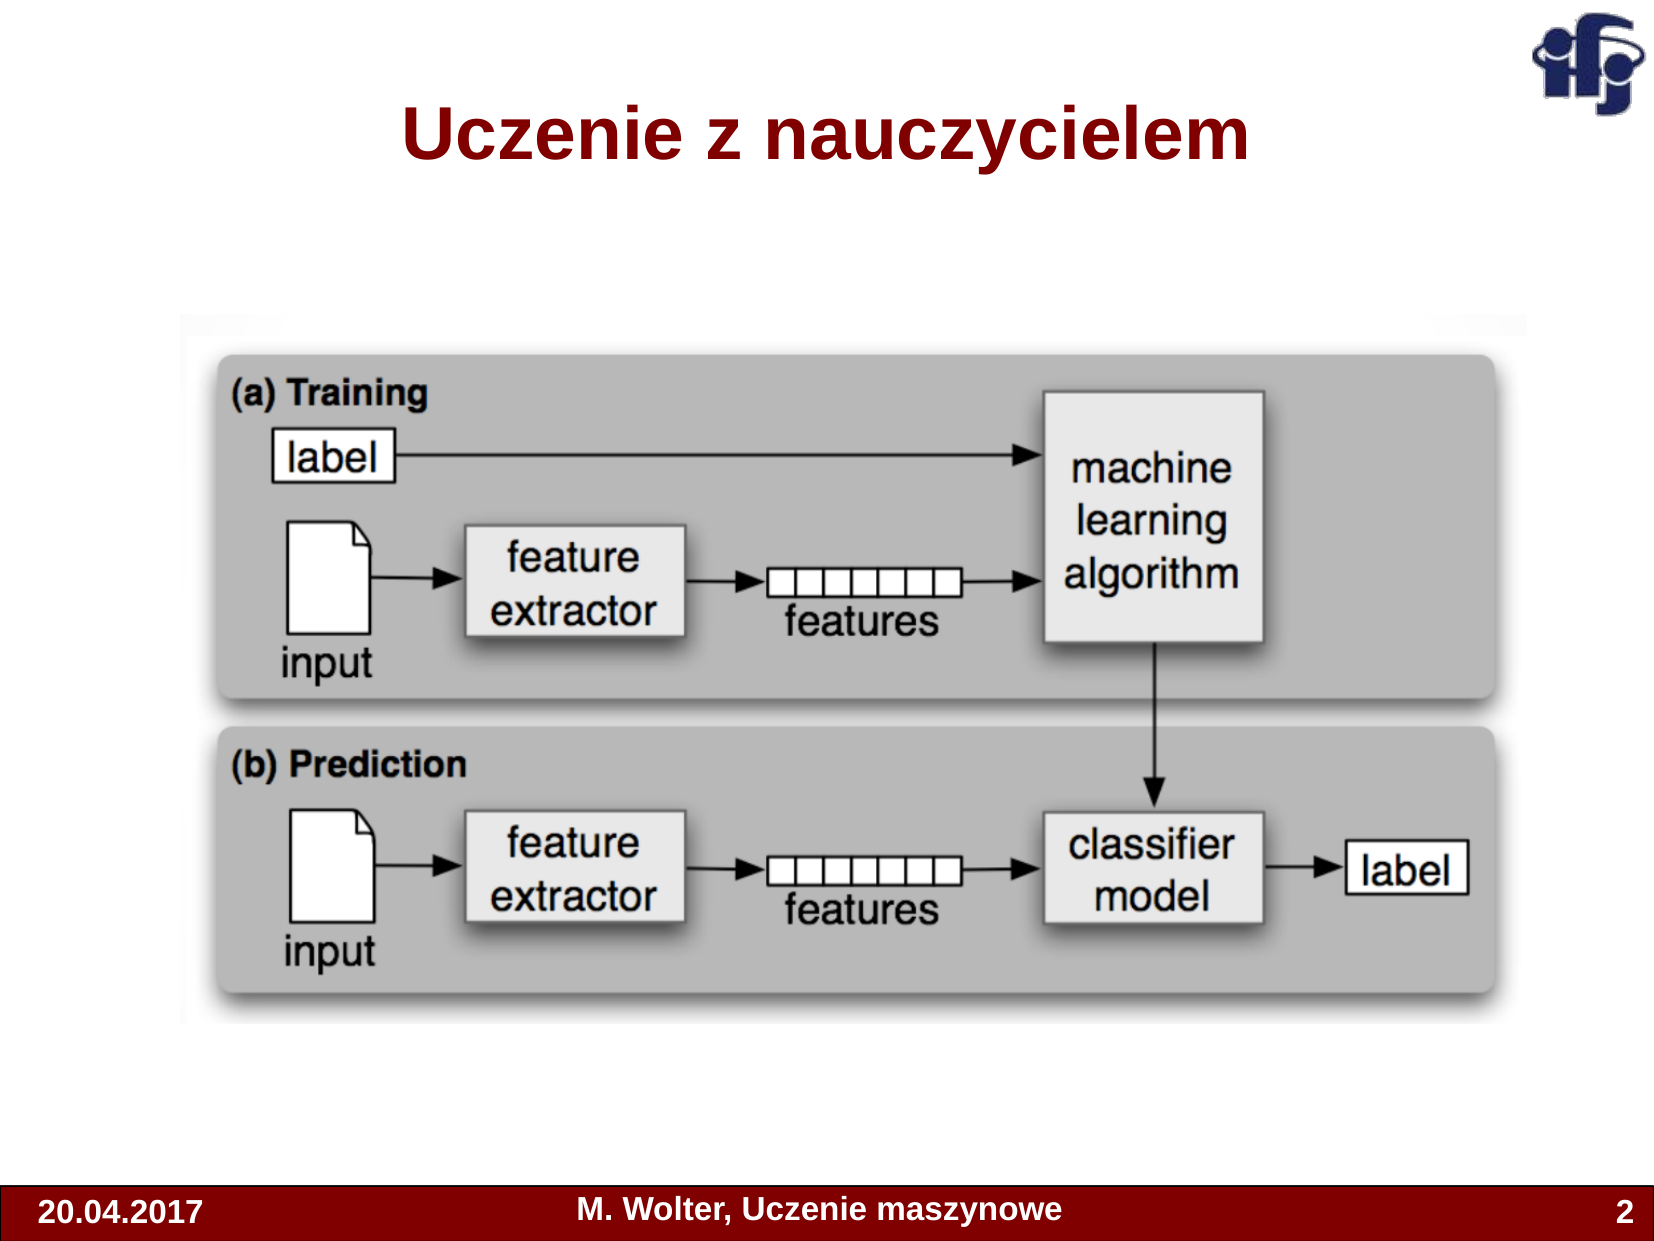

# Uczenie z nauczycielem
9.03.2017
Machine Learning, M. Wolter